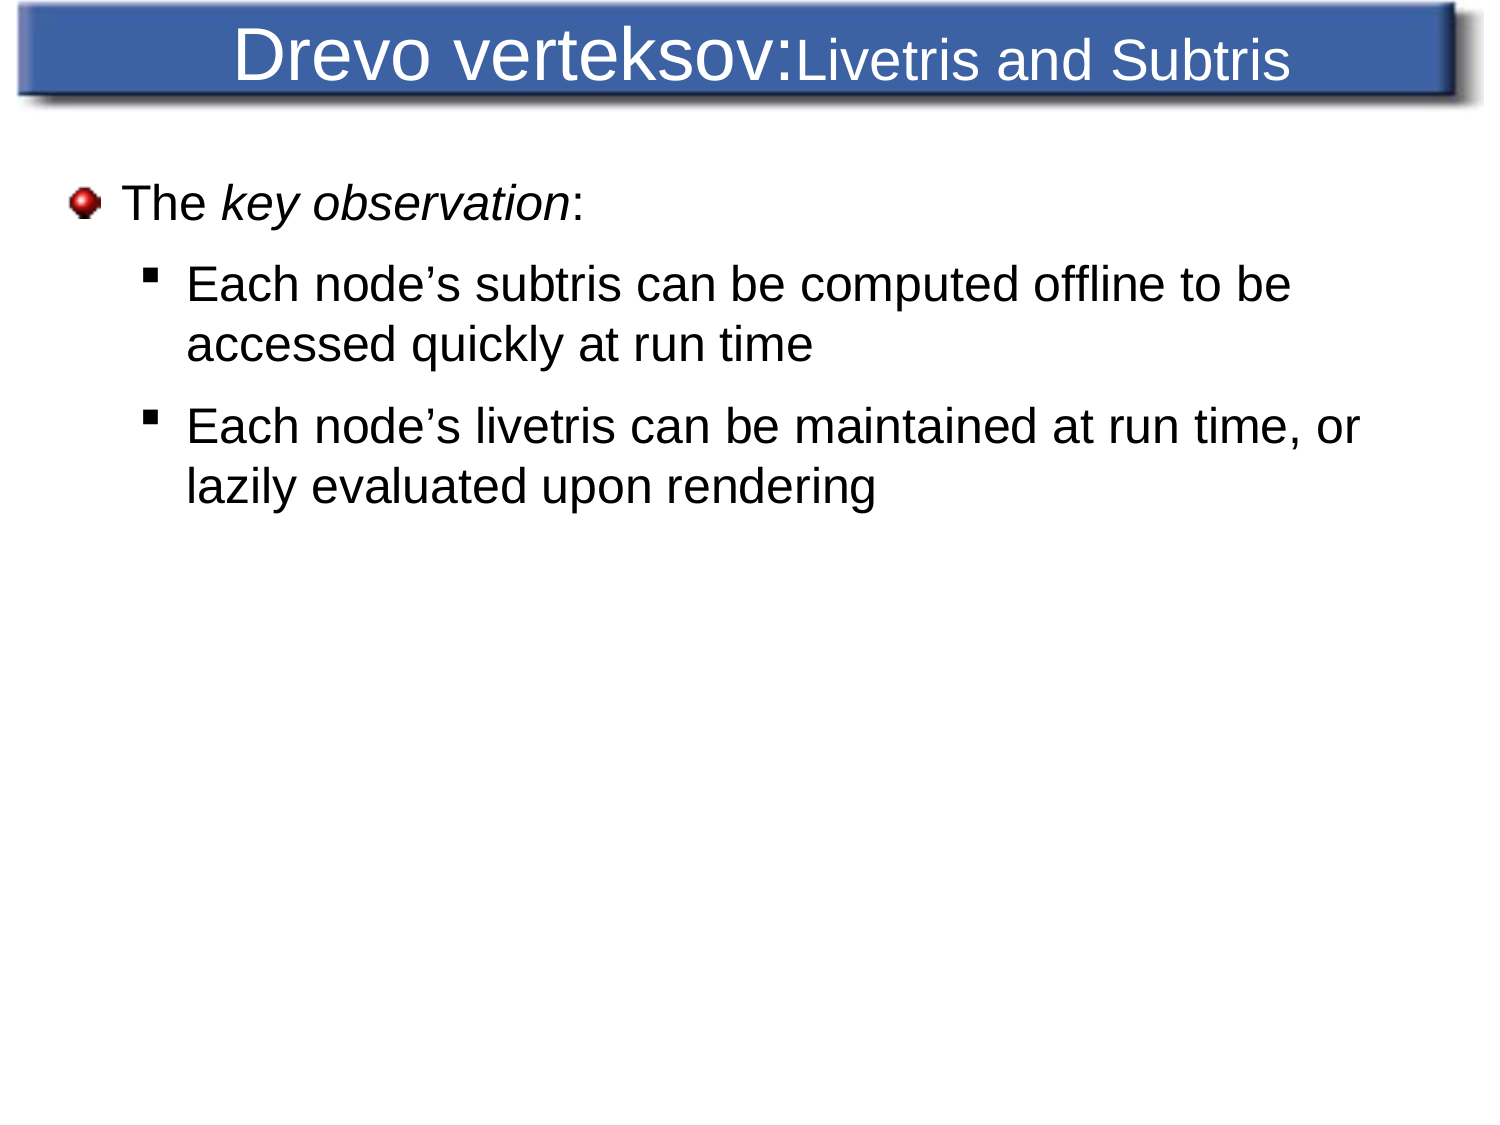

# Drevo verteksov:Livetris and Subtris
The key observation:
Each node’s subtris can be computed offline to be accessed quickly at run time
Each node’s livetris can be maintained at run time, or lazily evaluated upon rendering